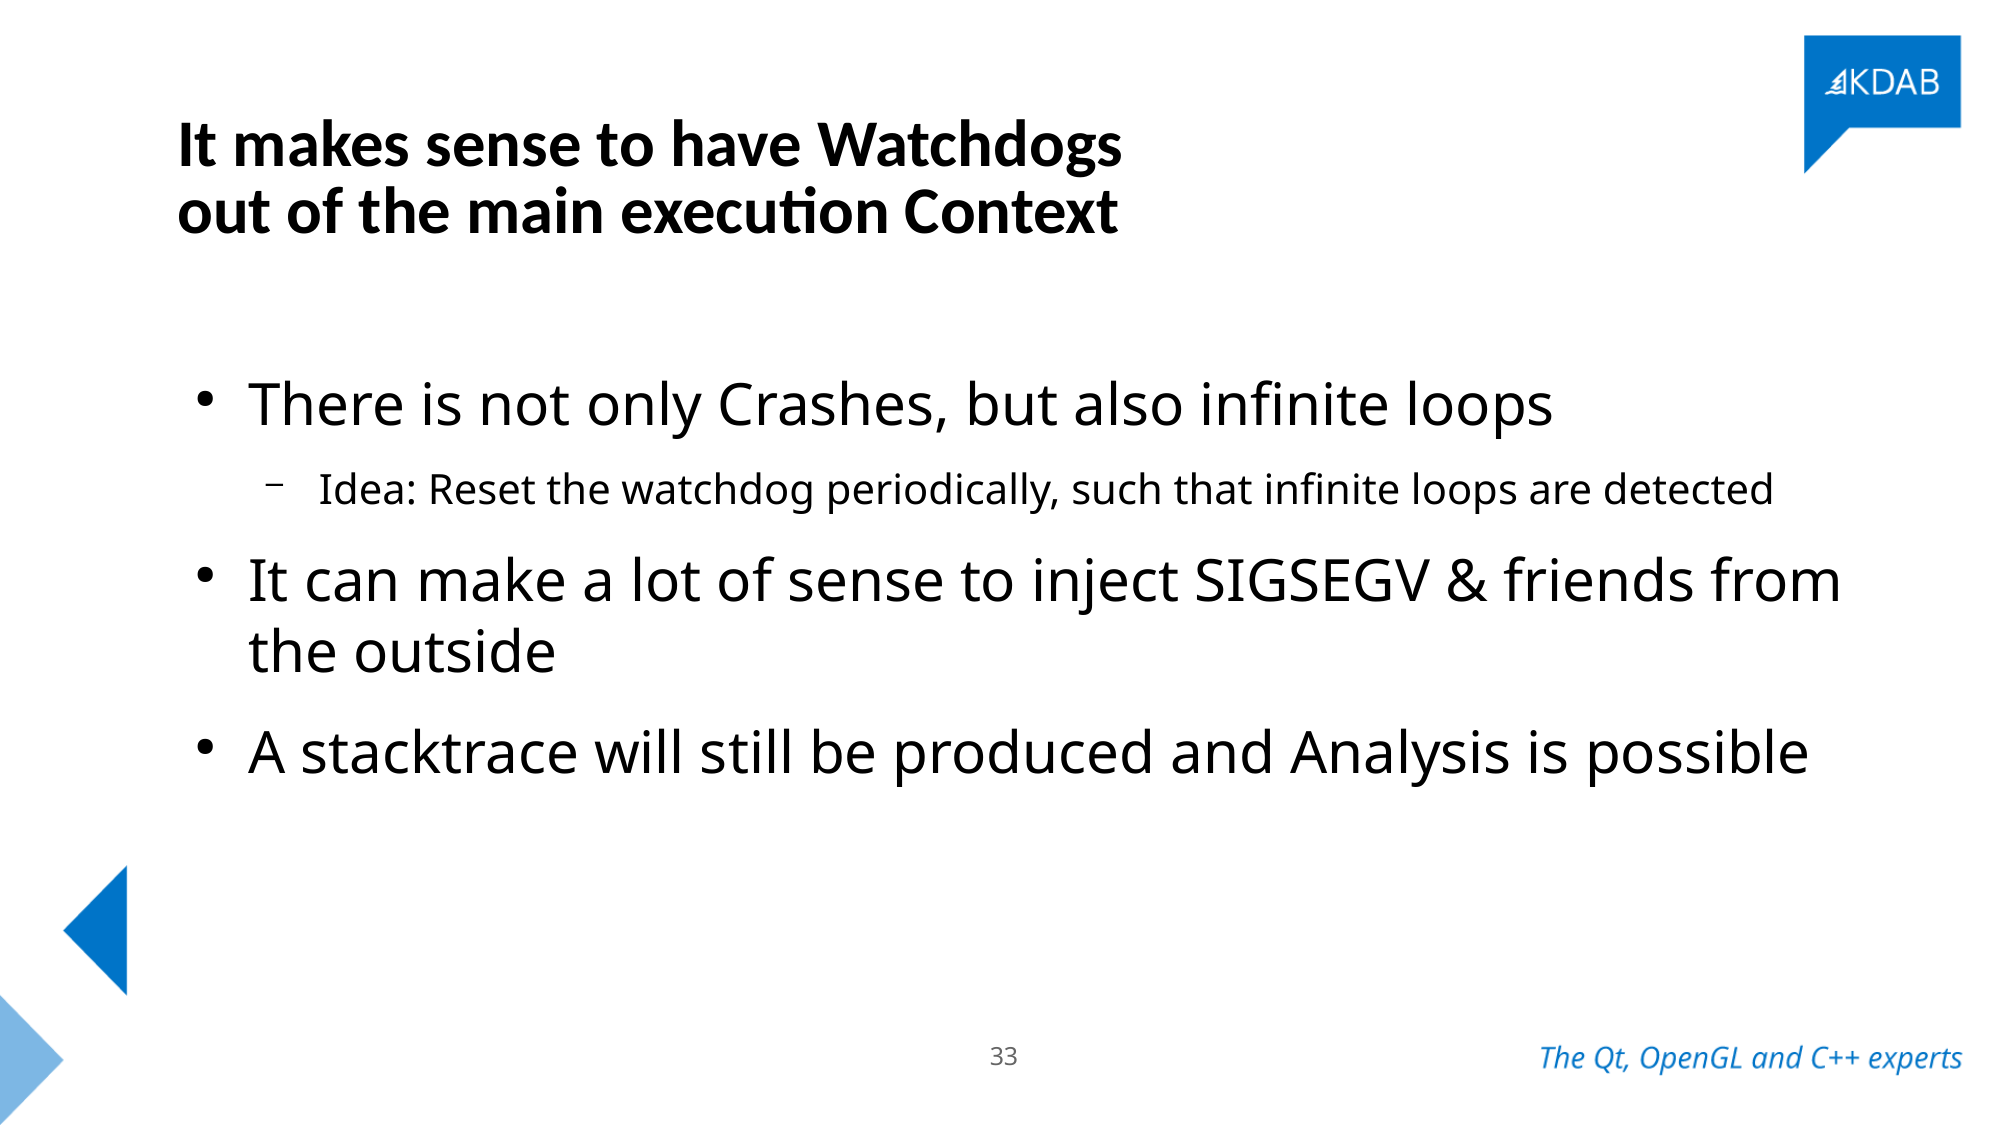

# It makes sense to have Watchdogs out of the main execution Context
There is not only Crashes, but also infinite loops
Idea: Reset the watchdog periodically, such that infinite loops are detected
It can make a lot of sense to inject SIGSEGV & friends from the outside
A stacktrace will still be produced and Analysis is possible